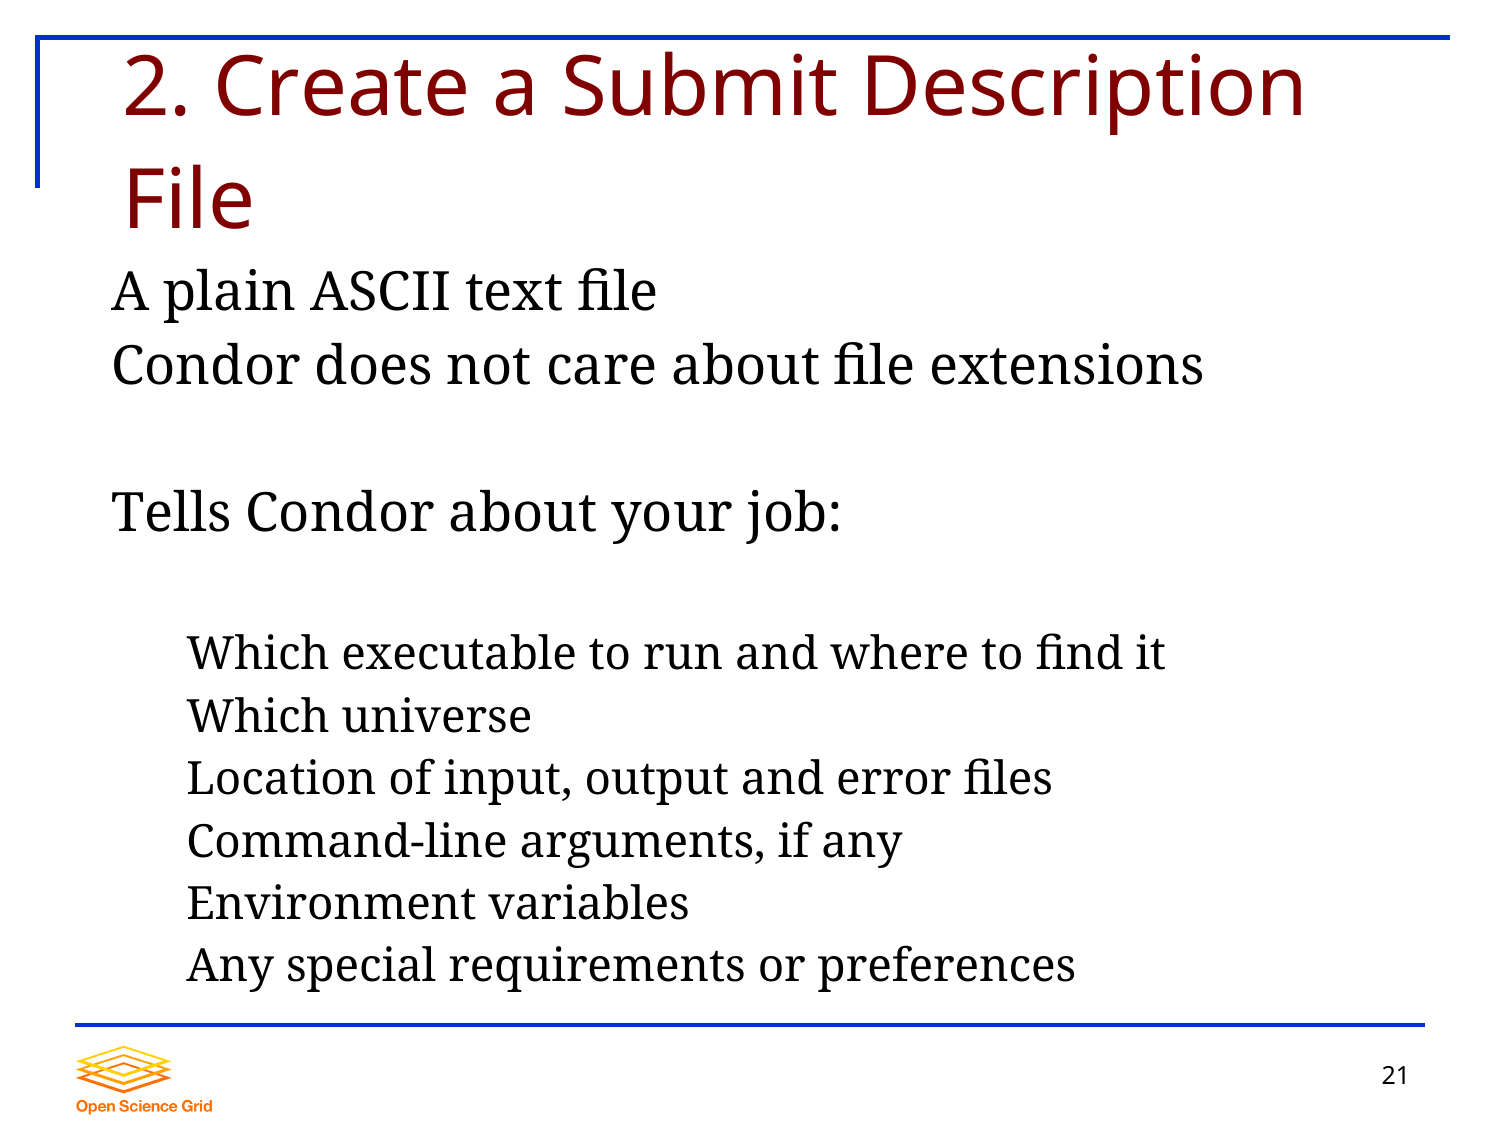

# 2. Create a Submit Description File
A plain ASCII text file
Condor does not care about file extensions
Tells Condor about your job:
Which executable to run and where to find it
Which universe
Location of input, output and error files
Command-line arguments, if any
Environment variables
Any special requirements or preferences
21